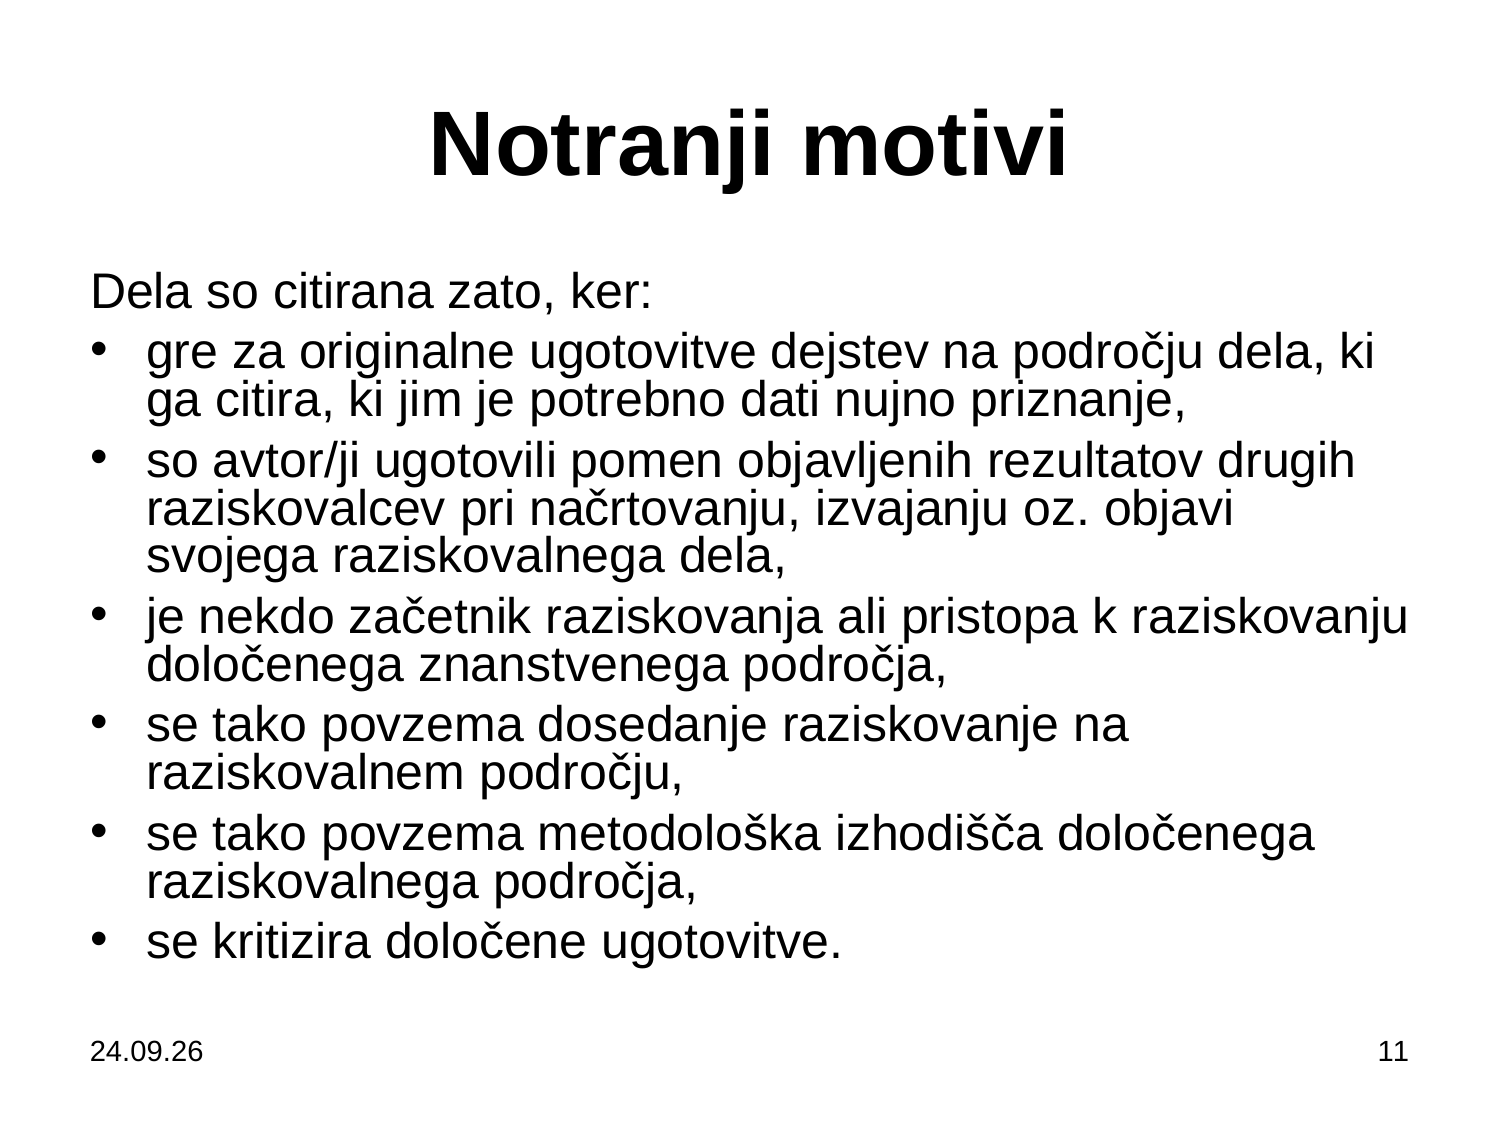

# Notranji motivi
Dela so citirana zato, ker:
gre za originalne ugotovitve dejstev na področju dela, ki ga citira, ki jim je potrebno dati nujno priznanje,
so avtor/ji ugotovili pomen objavljenih rezultatov drugih raziskovalcev pri načrtovanju, izvajanju oz. objavi svojega raziskovalnega dela,
je nekdo začetnik raziskovanja ali pristopa k raziskovanju določenega znanstvenega področja,
se tako povzema dosedanje raziskovanje na raziskovalnem področju,
se tako povzema metodološka izhodišča določenega raziskovalnega področja,
se kritizira določene ugotovitve.